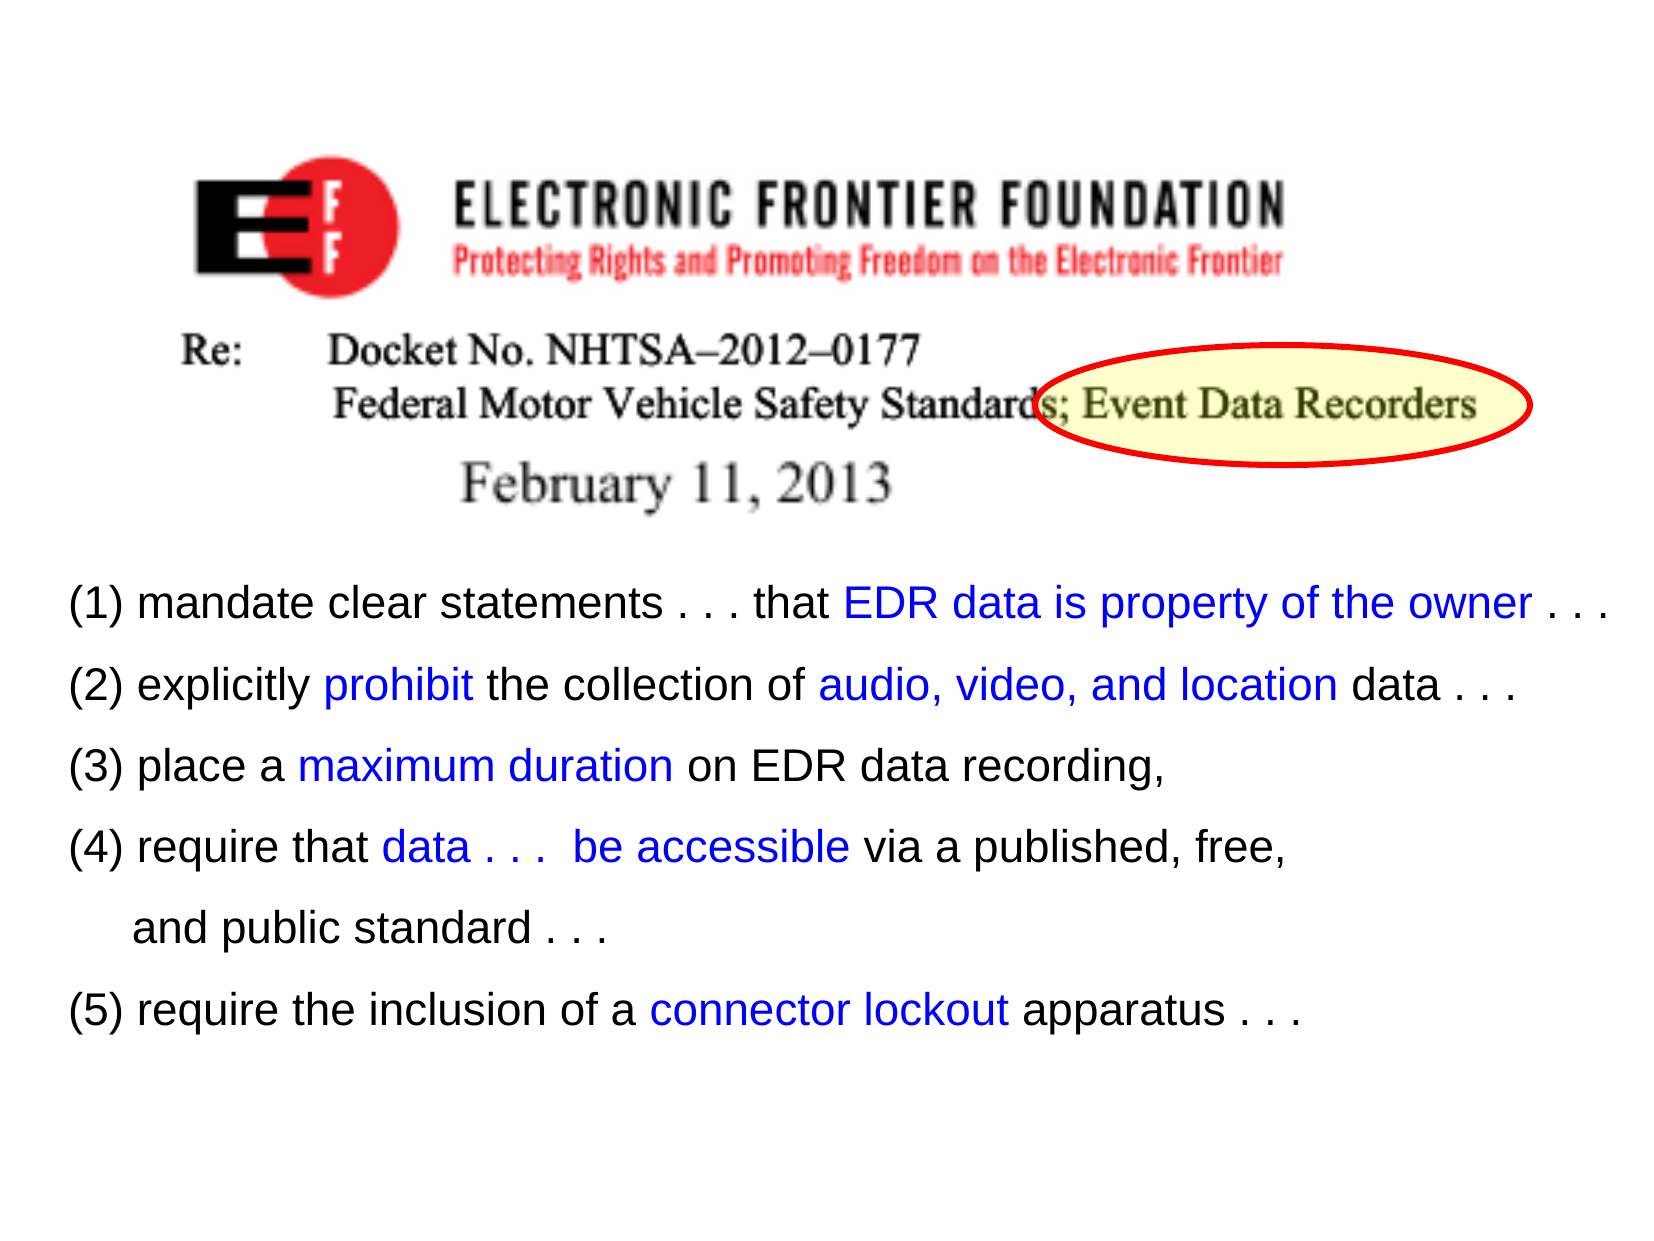

(1) mandate clear statements . . . that EDR data is property of the owner . . .
(2) explicitly prohibit the collection of audio, video, and location data . . .
(3) place a maximum duration on EDR data recording,
(4) require that data . . . be accessible via a published, free,
 and public standard . . .
(5) require the inclusion of a connector lockout apparatus . . .